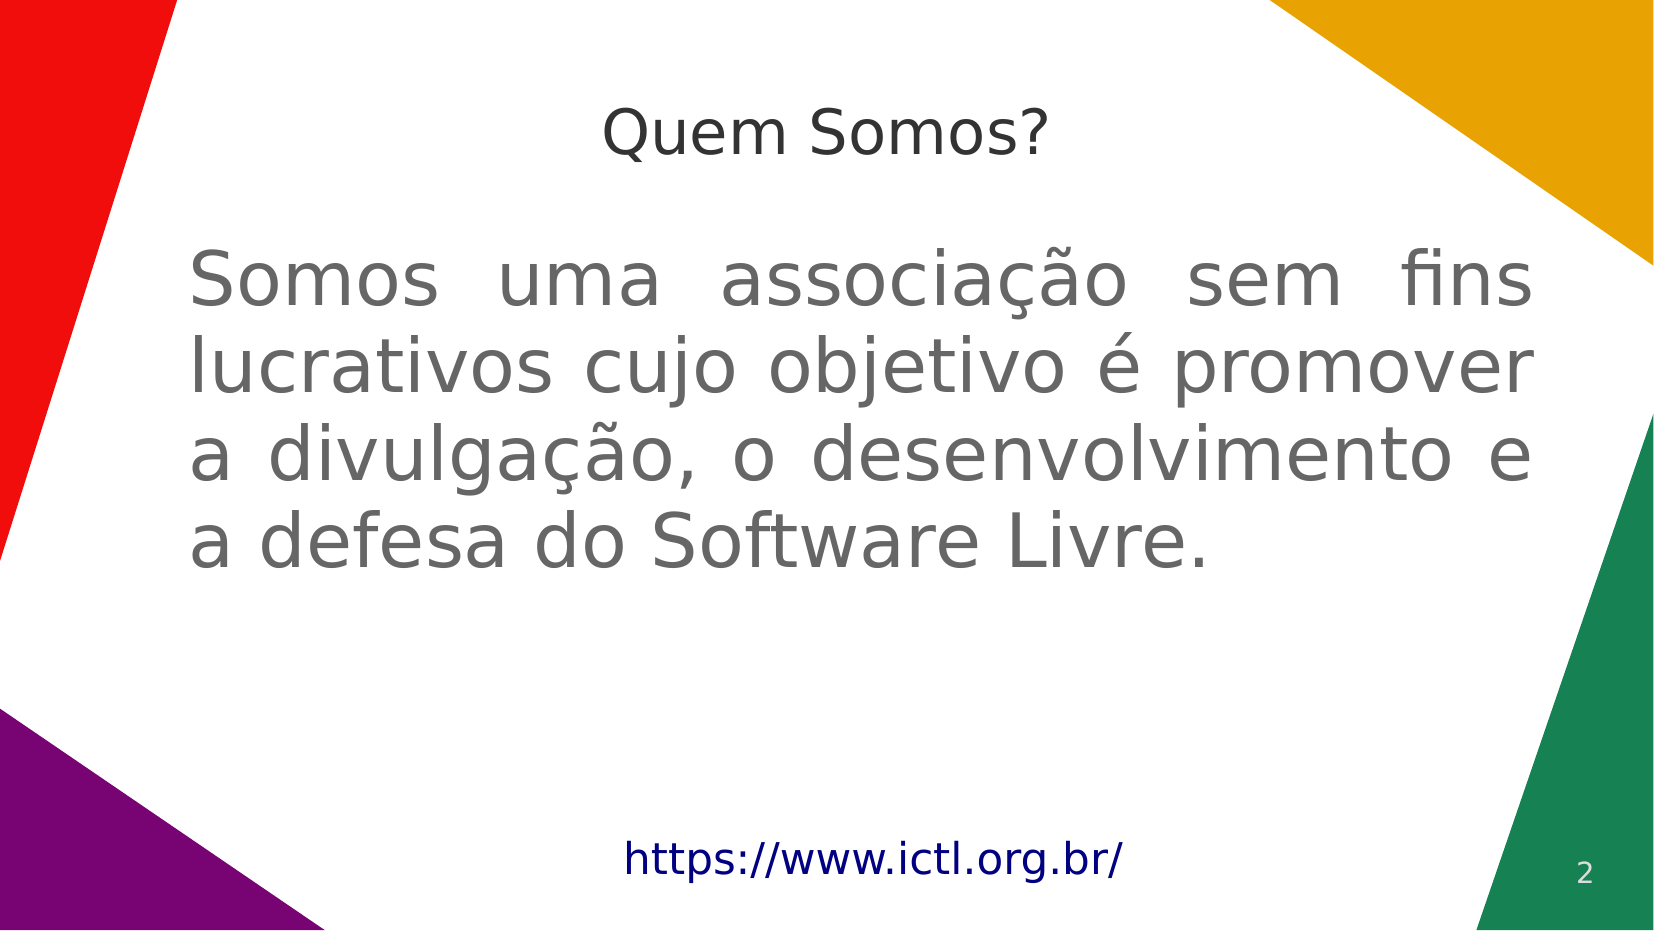

# Quem Somos?
Somos uma associação sem fins lucrativos cujo objetivo é promover a divulgação, o desenvolvimento e a defesa do Software Livre.
https://www.ictl.org.br/
2